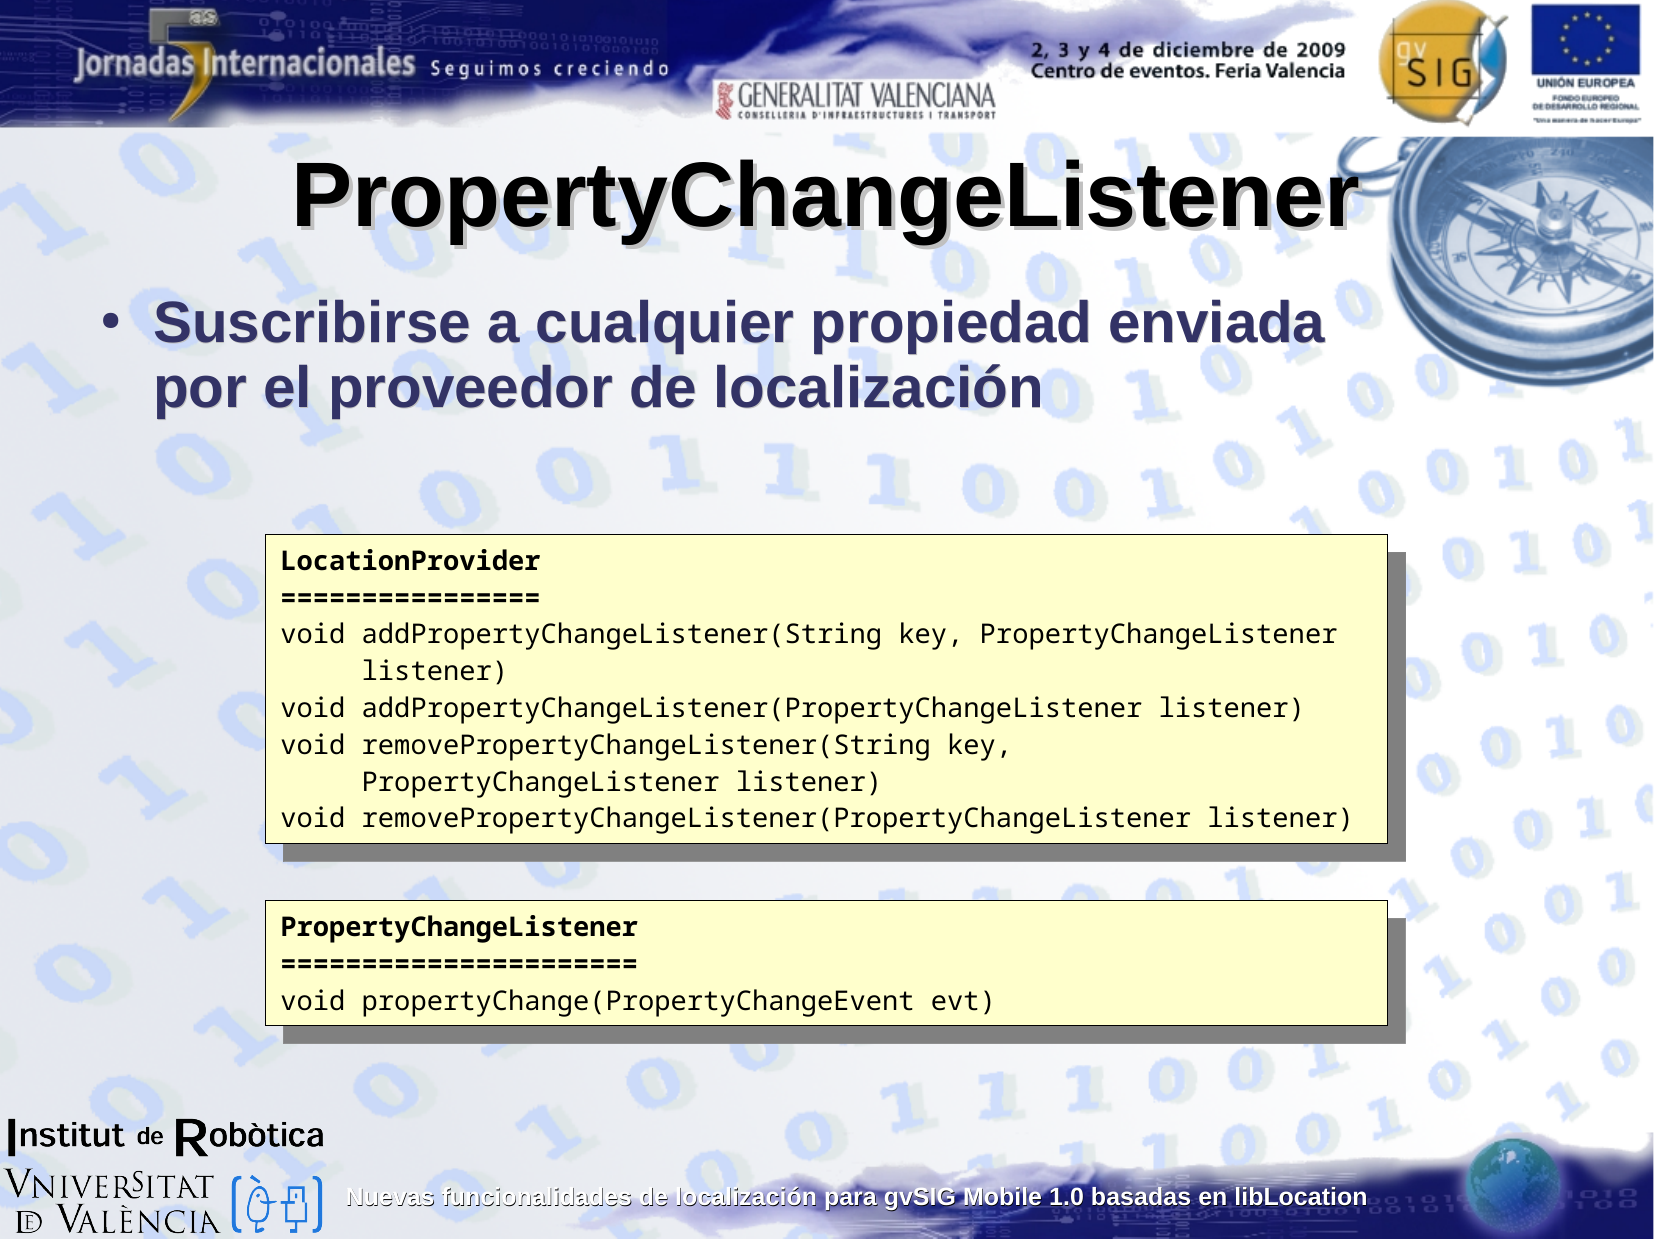

# PropertyChangeListener
Suscribirse a cualquier propiedad enviada
por el proveedor de localización
LocationProvider
================
void addPropertyChangeListener(String key, PropertyChangeListener
 listener)
void addPropertyChangeListener(PropertyChangeListener listener)
void removePropertyChangeListener(String key,
 PropertyChangeListener listener)
void removePropertyChangeListener(PropertyChangeListener listener)
PropertyChangeListener
======================
void propertyChange(PropertyChangeEvent evt)